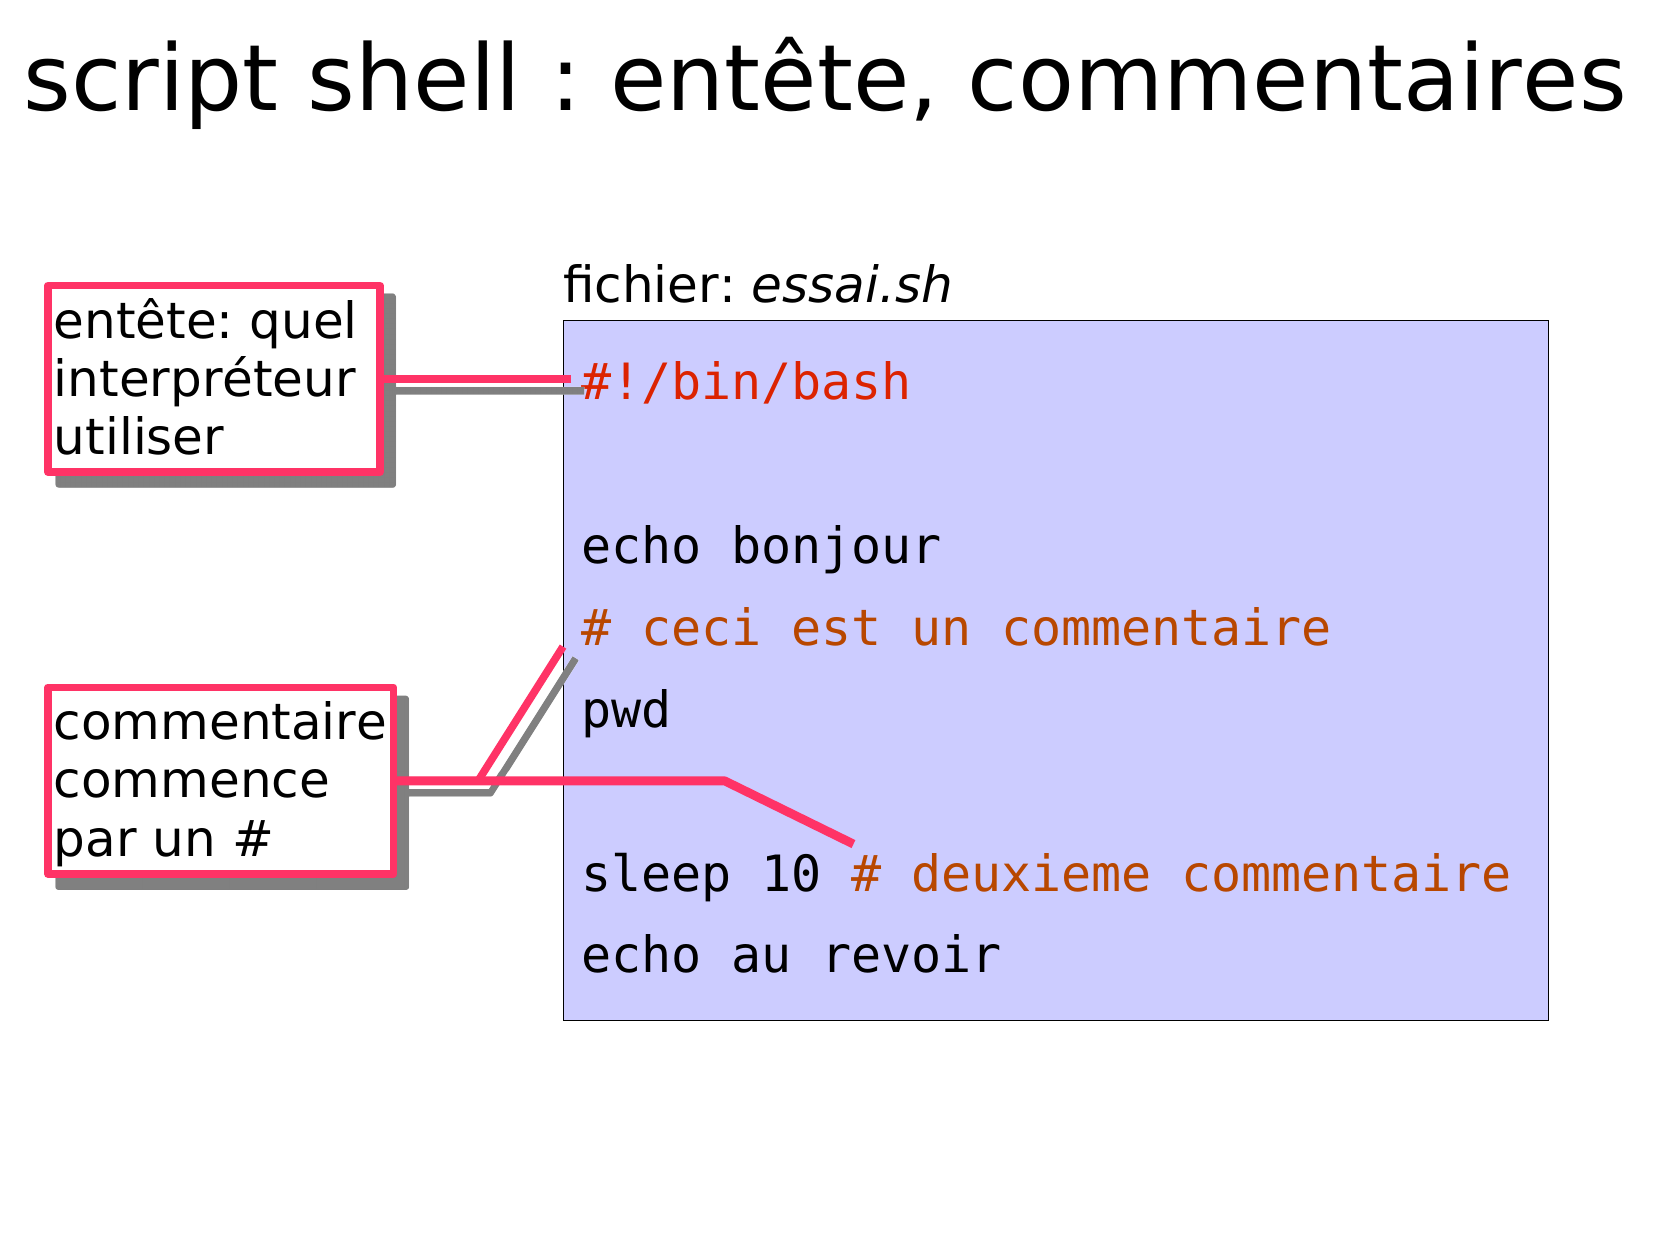

# script shell : entête, commentaires
fichier: essai.sh
#!/bin/bash
echo bonjour
# ceci est un commentaire
pwd
sleep 10 # deuxieme commentaire
echo au revoir